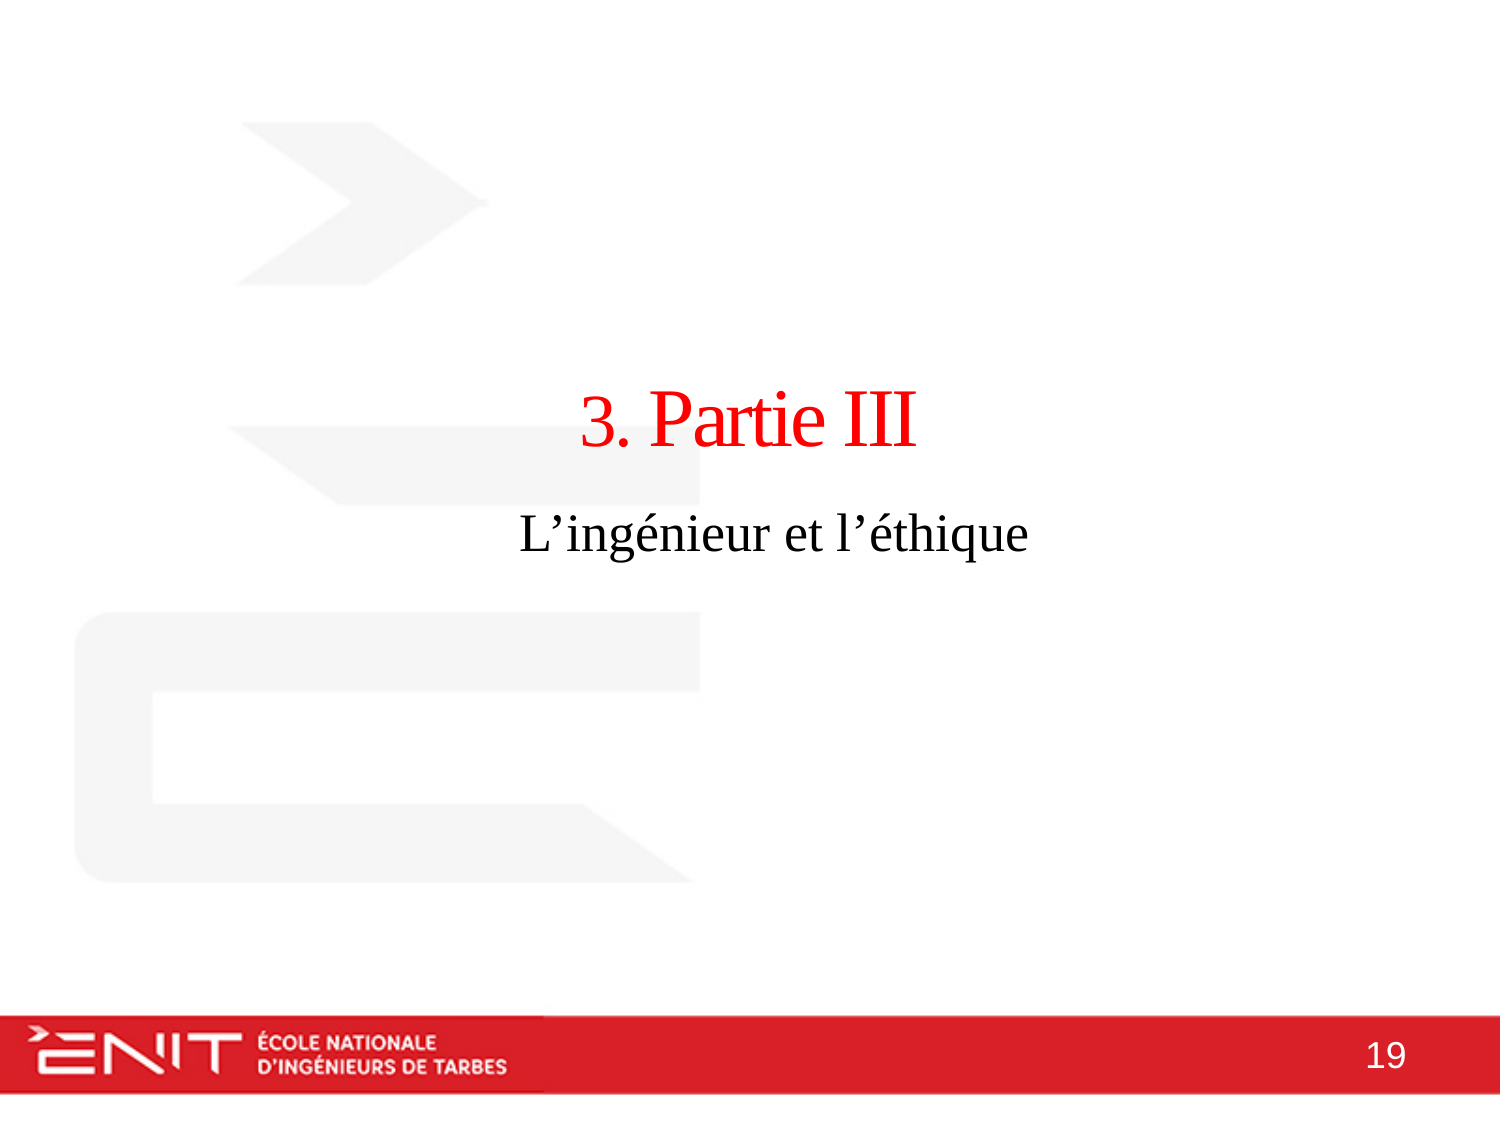

# 3. Partie III
L’ingénieur et l’éthique